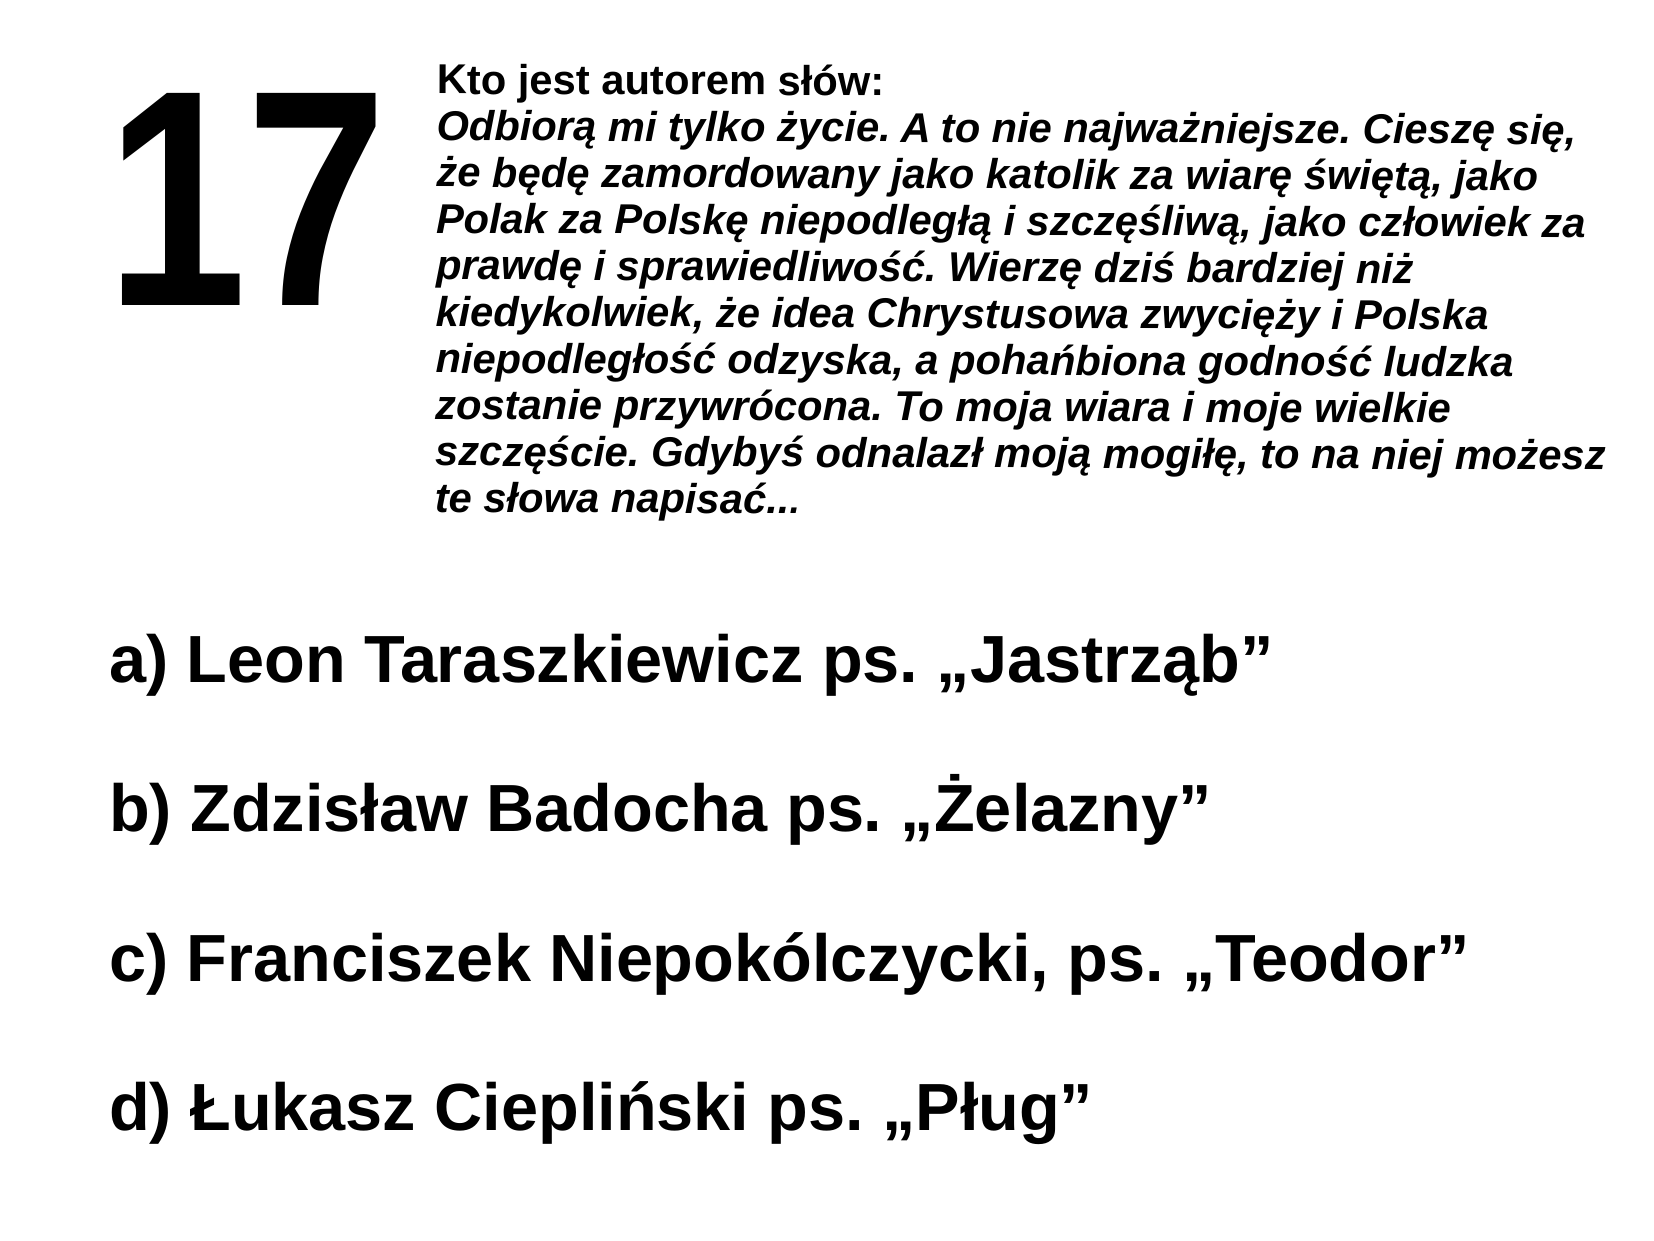

17
Kto jest autorem słów:
Odbiorą mi tylko życie. A to nie najważniejsze. Cieszę się, że będę zamordowany jako katolik za wiarę świętą, jako Polak za Polskę niepodległą i szczęśliwą, jako człowiek za prawdę i sprawiedliwość. Wierzę dziś bardziej niż kiedykolwiek, że idea Chrystusowa zwycięży i Polska niepodległość odzyska, a pohańbiona godność ludzka zostanie przywrócona. To moja wiara i moje wielkie szczęście. Gdybyś odnalazł moją mogiłę, to na niej możesz te słowa napisać...
a) Leon Taraszkiewicz ps. „Jastrząb”
b) Zdzisław Badocha ps. „Żelazny”
c) Franciszek Niepokólczycki, ps. „Teodor”
d) Łukasz Ciepliński ps. „Pług”